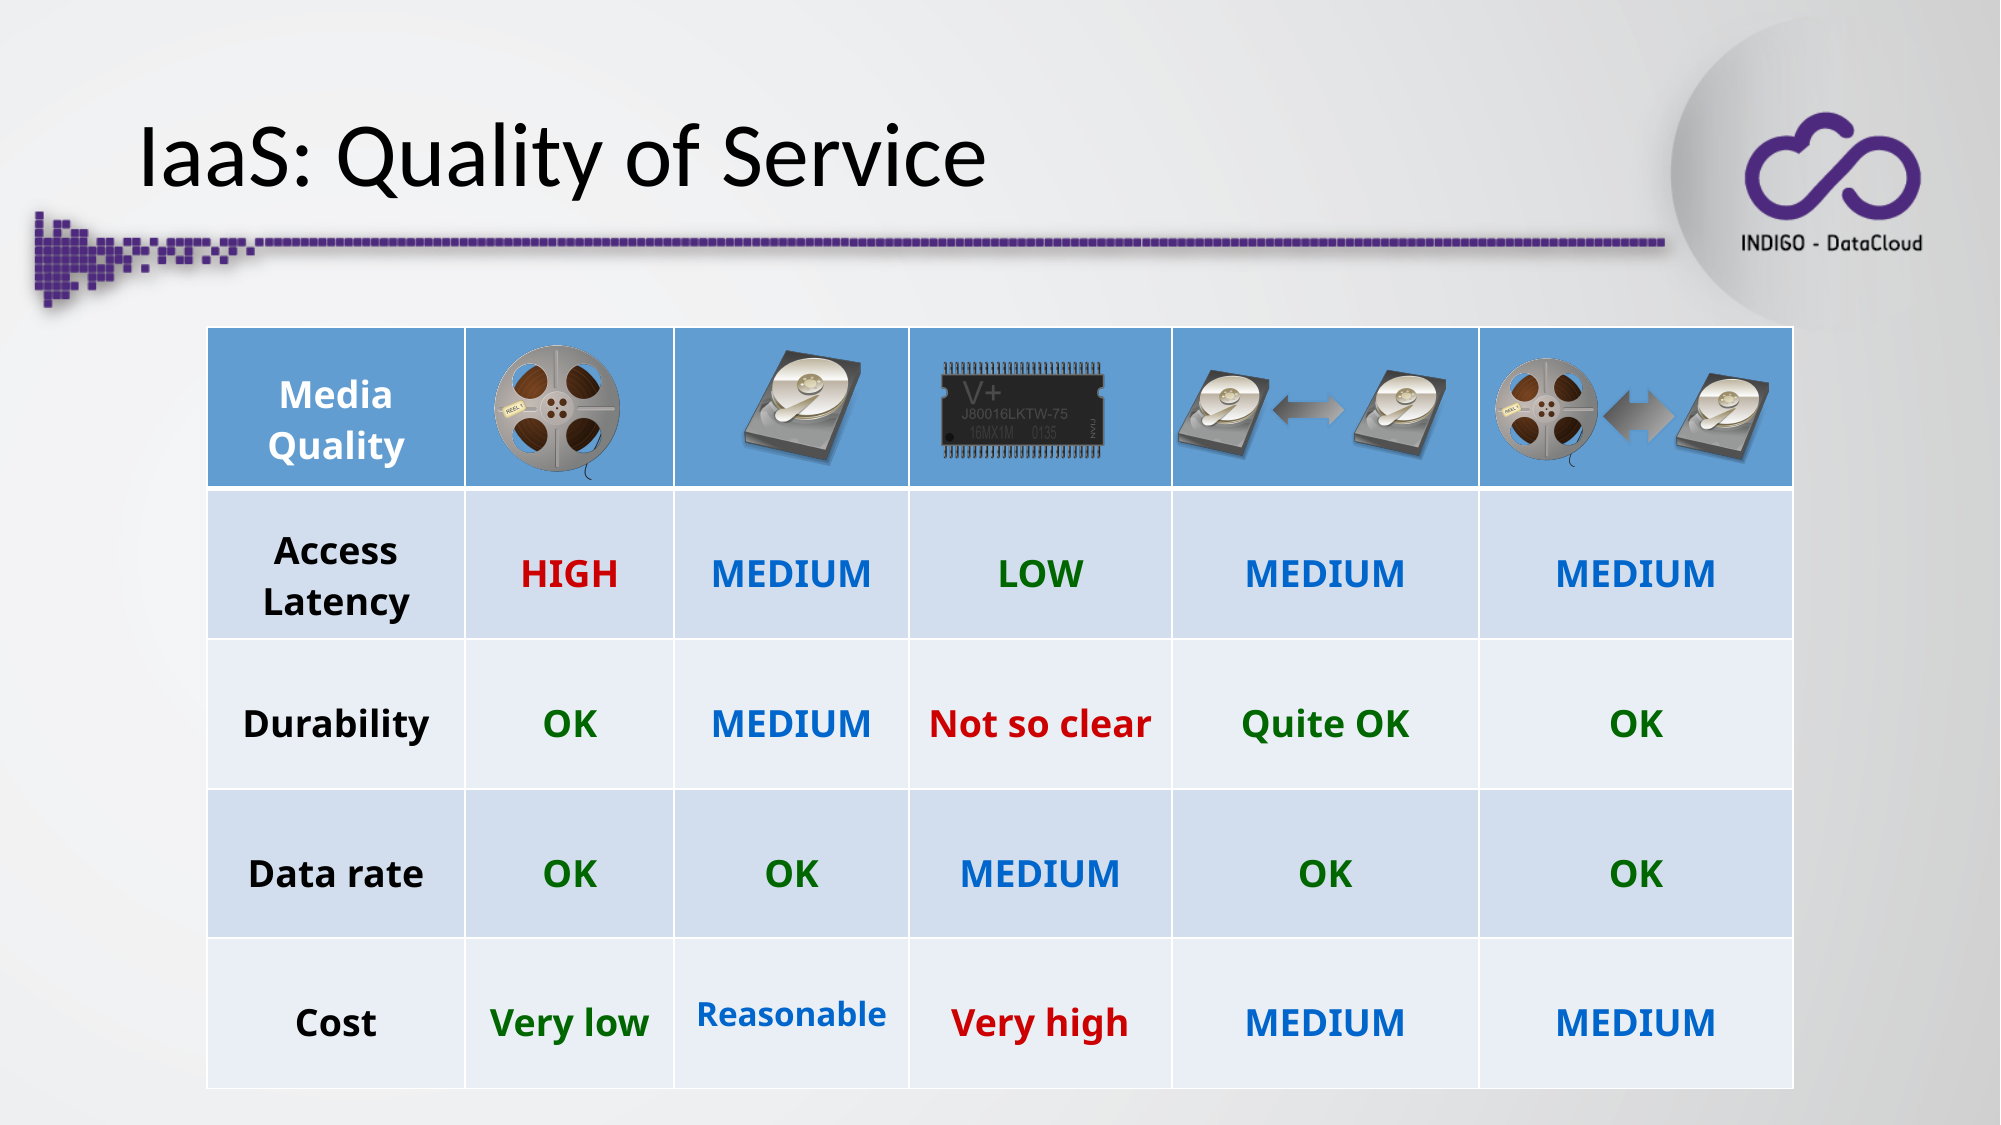

# IaaS: Quality of Service
| Media Quality | | | | | |
| --- | --- | --- | --- | --- | --- |
| Access Latency | HIGH | MEDIUM | LOW | MEDIUM | MEDIUM |
| Durability | OK | MEDIUM | Not so clear | Quite OK | OK |
| Data rate | OK | OK | MEDIUM | OK | OK |
| Cost | Very low | Reasonable | Very high | MEDIUM | MEDIUM |